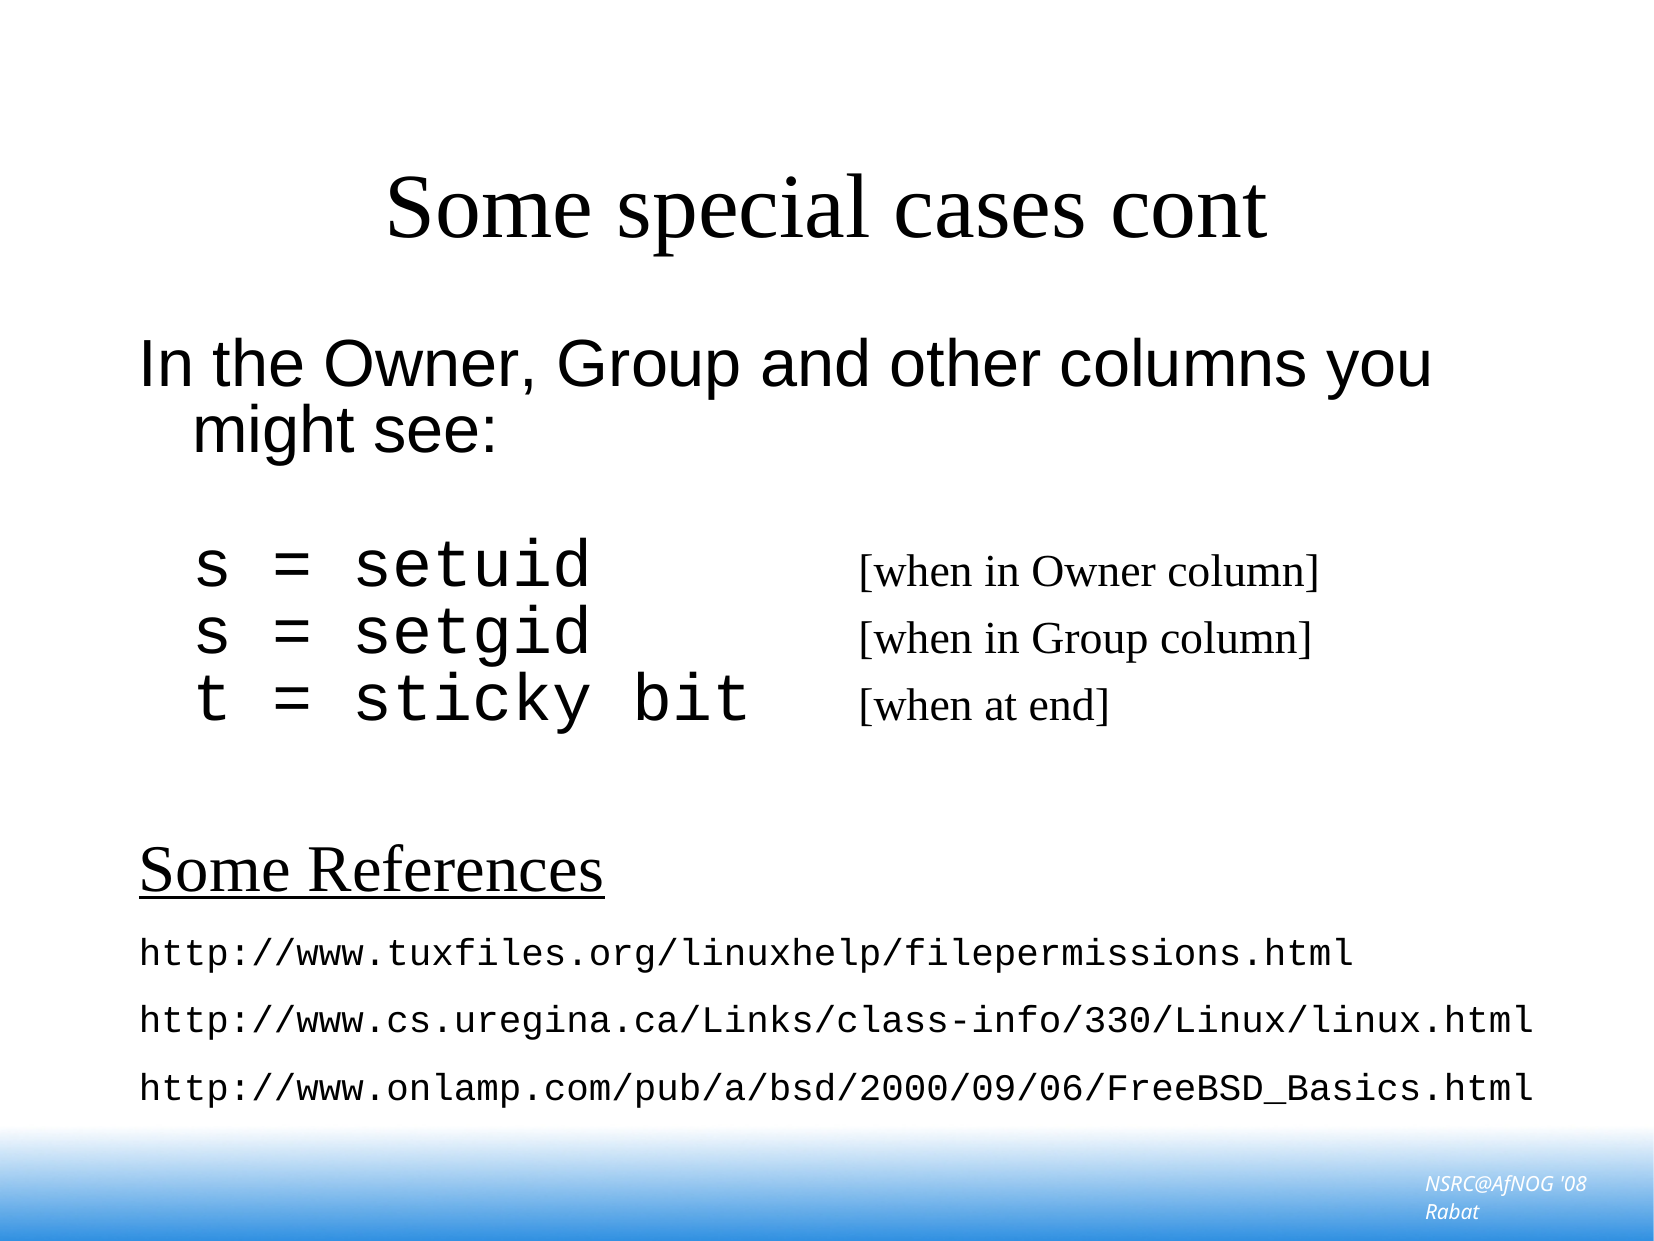

# Some special cases cont
In the Owner, Group and other columns you might see:
s = setuid 				[when in Owner column]
s = setgid 				[when in Group column]
t = sticky bit		[when at end]
Some References
http://www.tuxfiles.org/linuxhelp/filepermissions.html
http://www.cs.uregina.ca/Links/class-info/330/Linux/linux.html
http://www.onlamp.com/pub/a/bsd/2000/09/06/FreeBSD_Basics.html